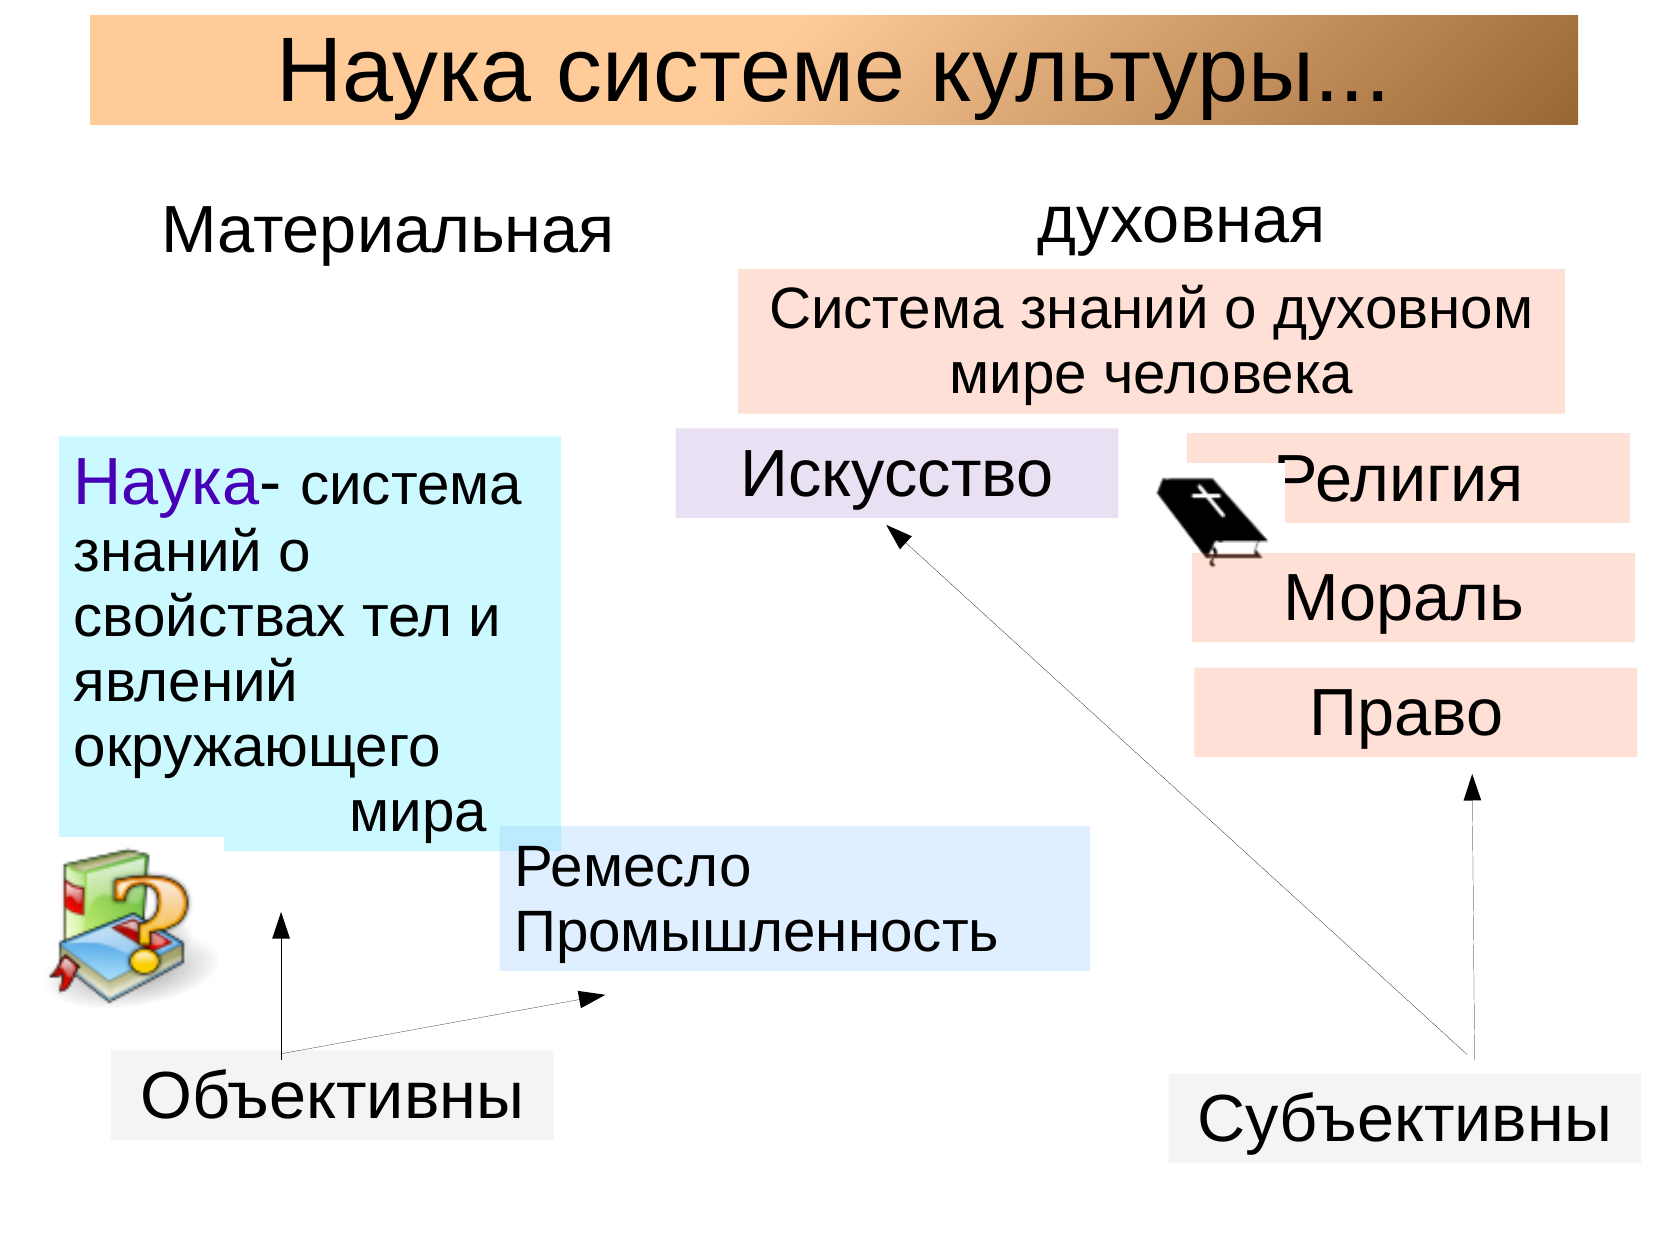

# Наука системе культуры...
духовная
Материальная
Система знаний о духовном мире человека
Искусство
Религия
Наука- система знаний о свойствах тел и явлений окружающего мира
Мораль
Право
Ремесло
Промышленность
Объективны
Субъективны